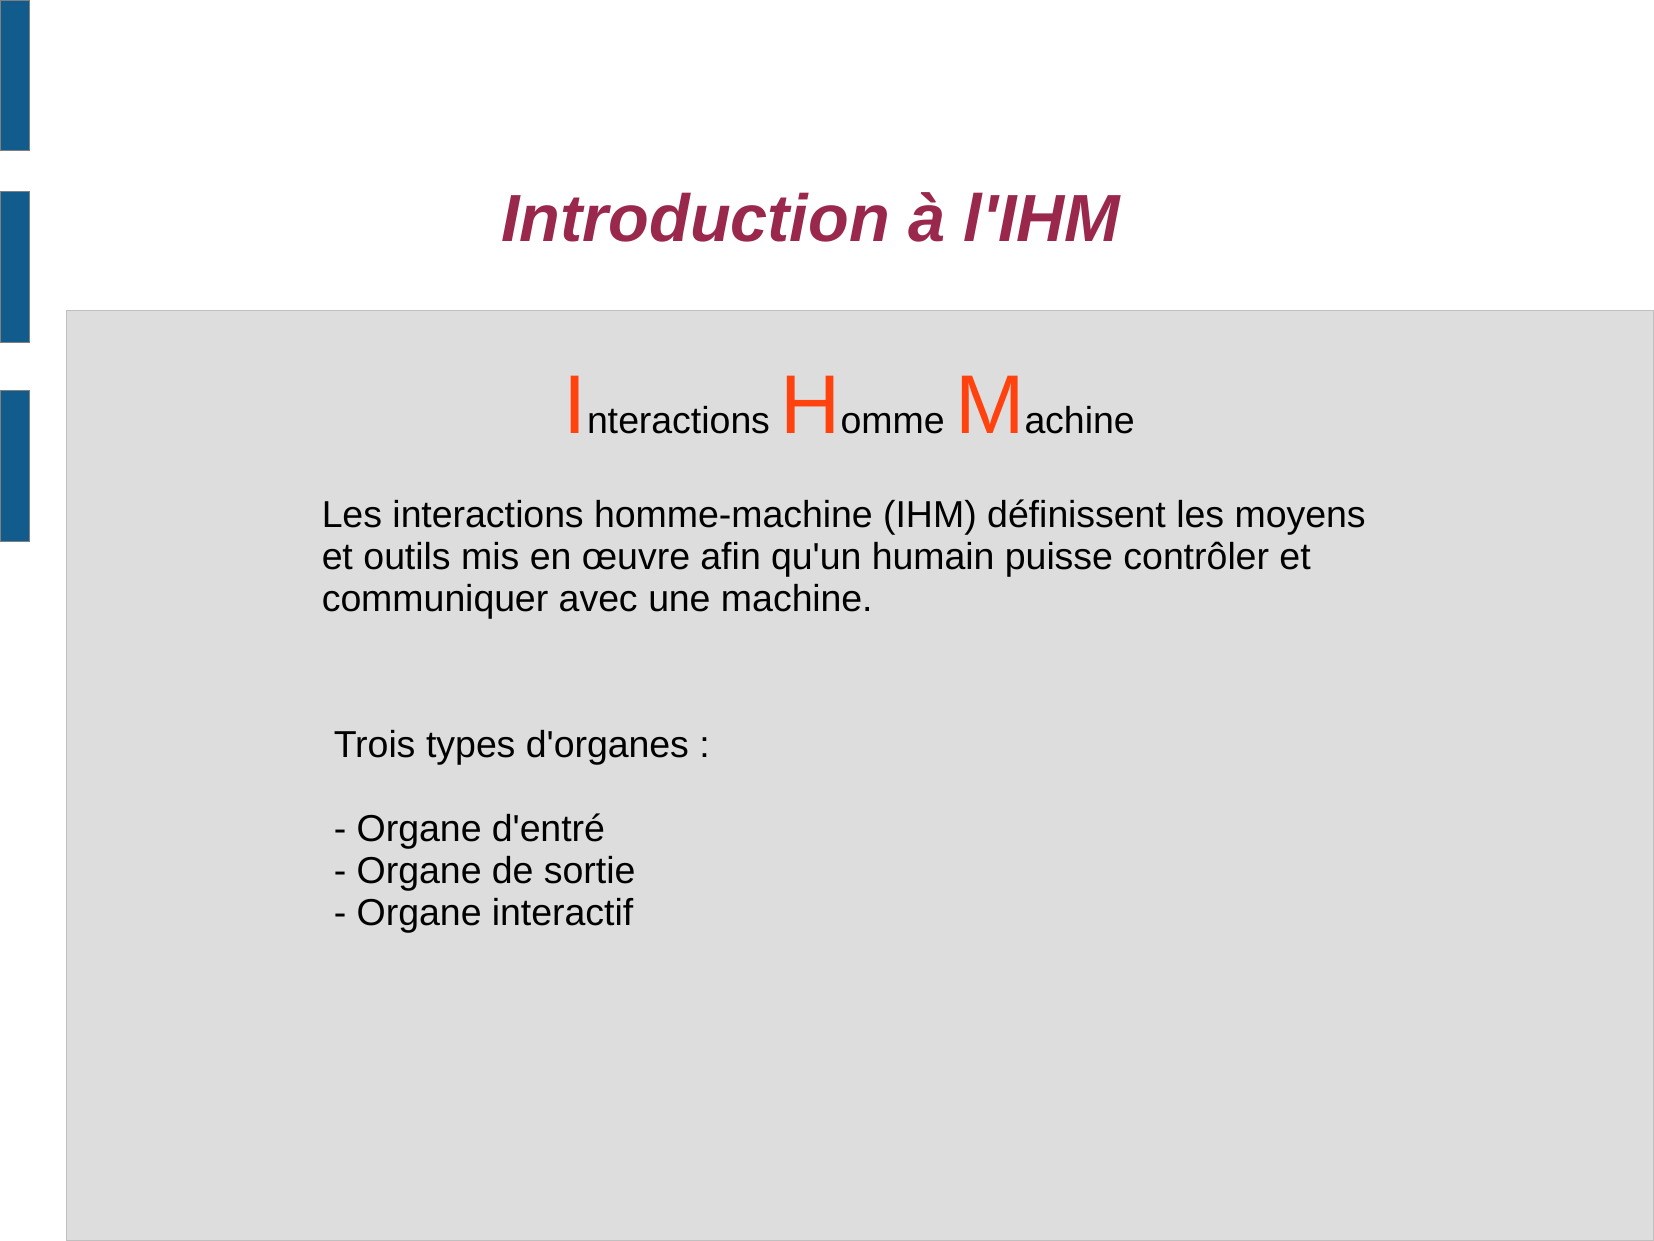

# Introduction à l'IHM
Interactions Homme Machine
Les interactions homme-machine (IHM) définissent les moyens
et outils mis en œuvre afin qu'un humain puisse contrôler et
communiquer avec une machine.
Trois types d'organes :
- Organe d'entré
- Organe de sortie
- Organe interactif